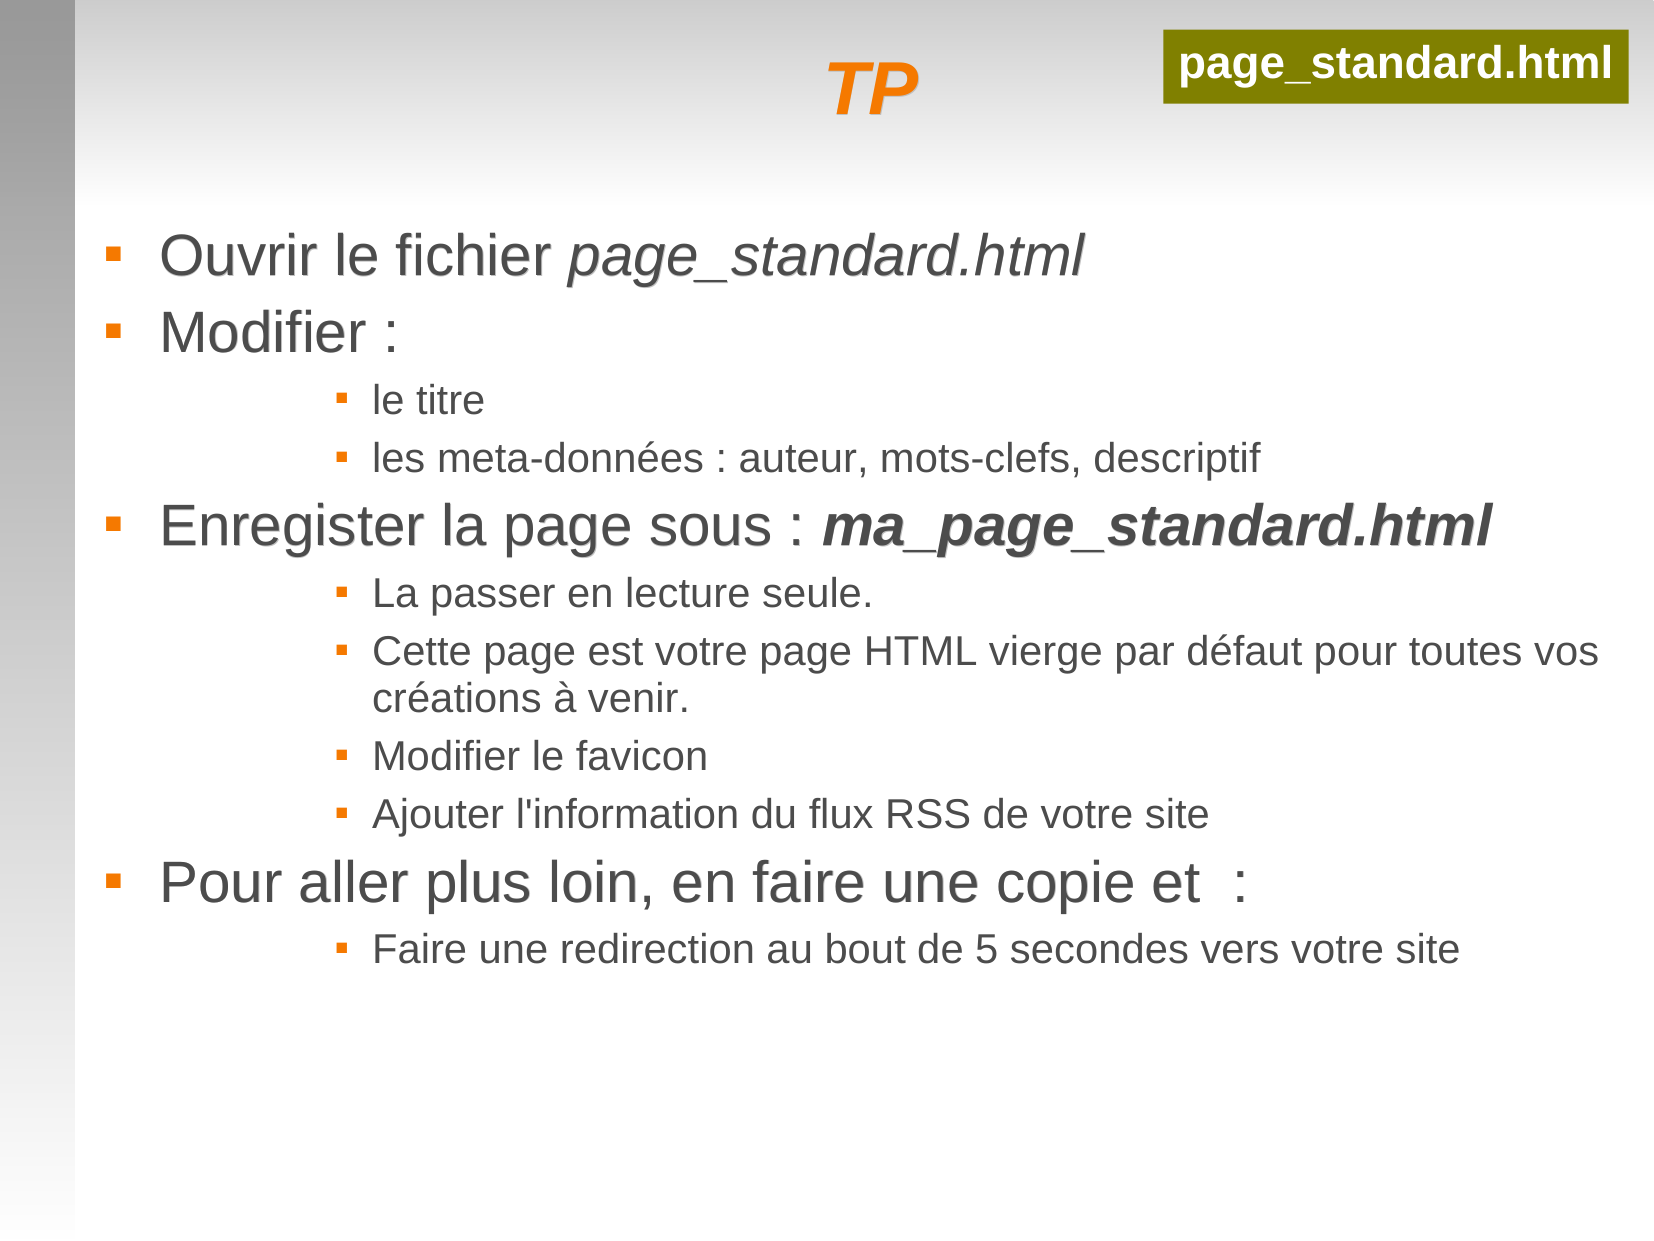

# TP
page_standard.html
Ouvrir le fichier page_standard.html
Modifier :
le titre
les meta-données : auteur, mots-clefs, descriptif
Enregister la page sous : ma_page_standard.html
La passer en lecture seule.
Cette page est votre page HTML vierge par défaut pour toutes vos créations à venir.
Modifier le favicon
Ajouter l'information du flux RSS de votre site
Pour aller plus loin, en faire une copie et :
Faire une redirection au bout de 5 secondes vers votre site